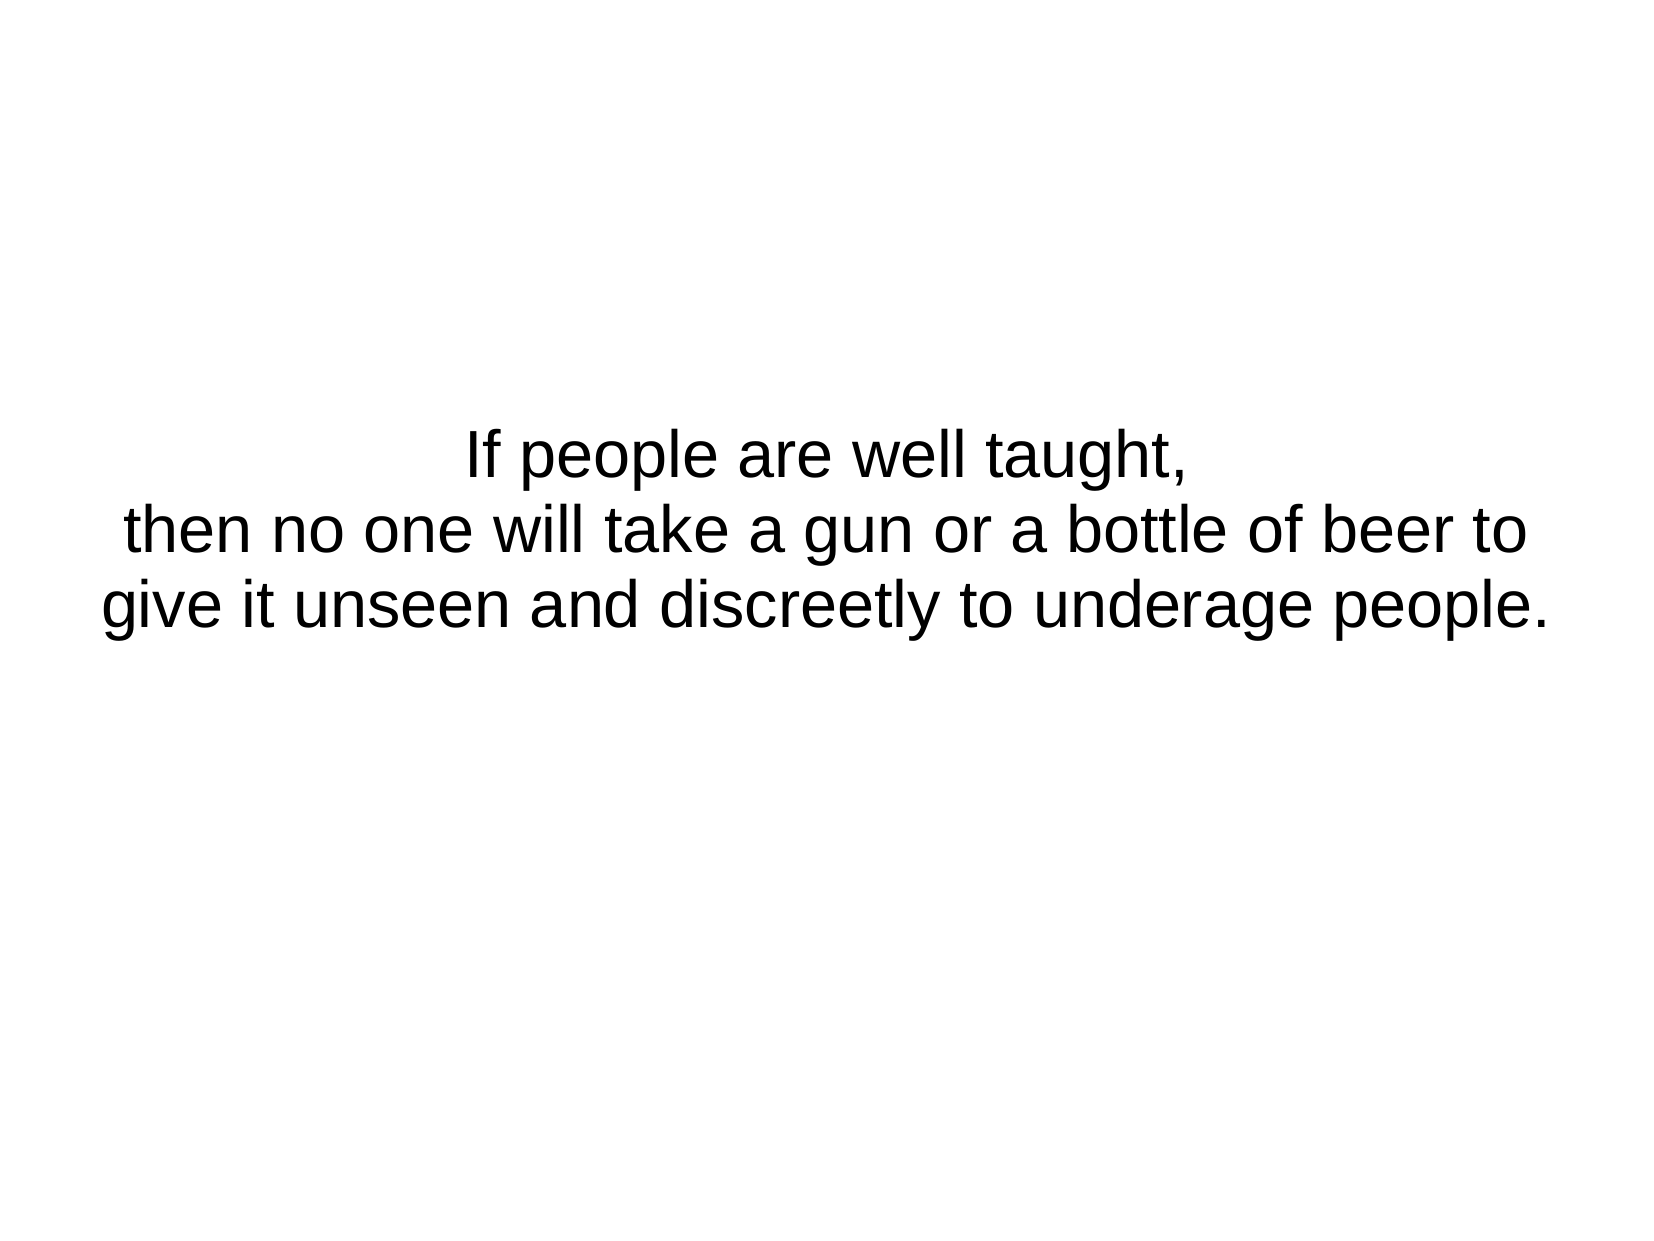

# If people are well taught,
then no one will take a gun or a bottle of beer to give it unseen and discreetly to underage people.